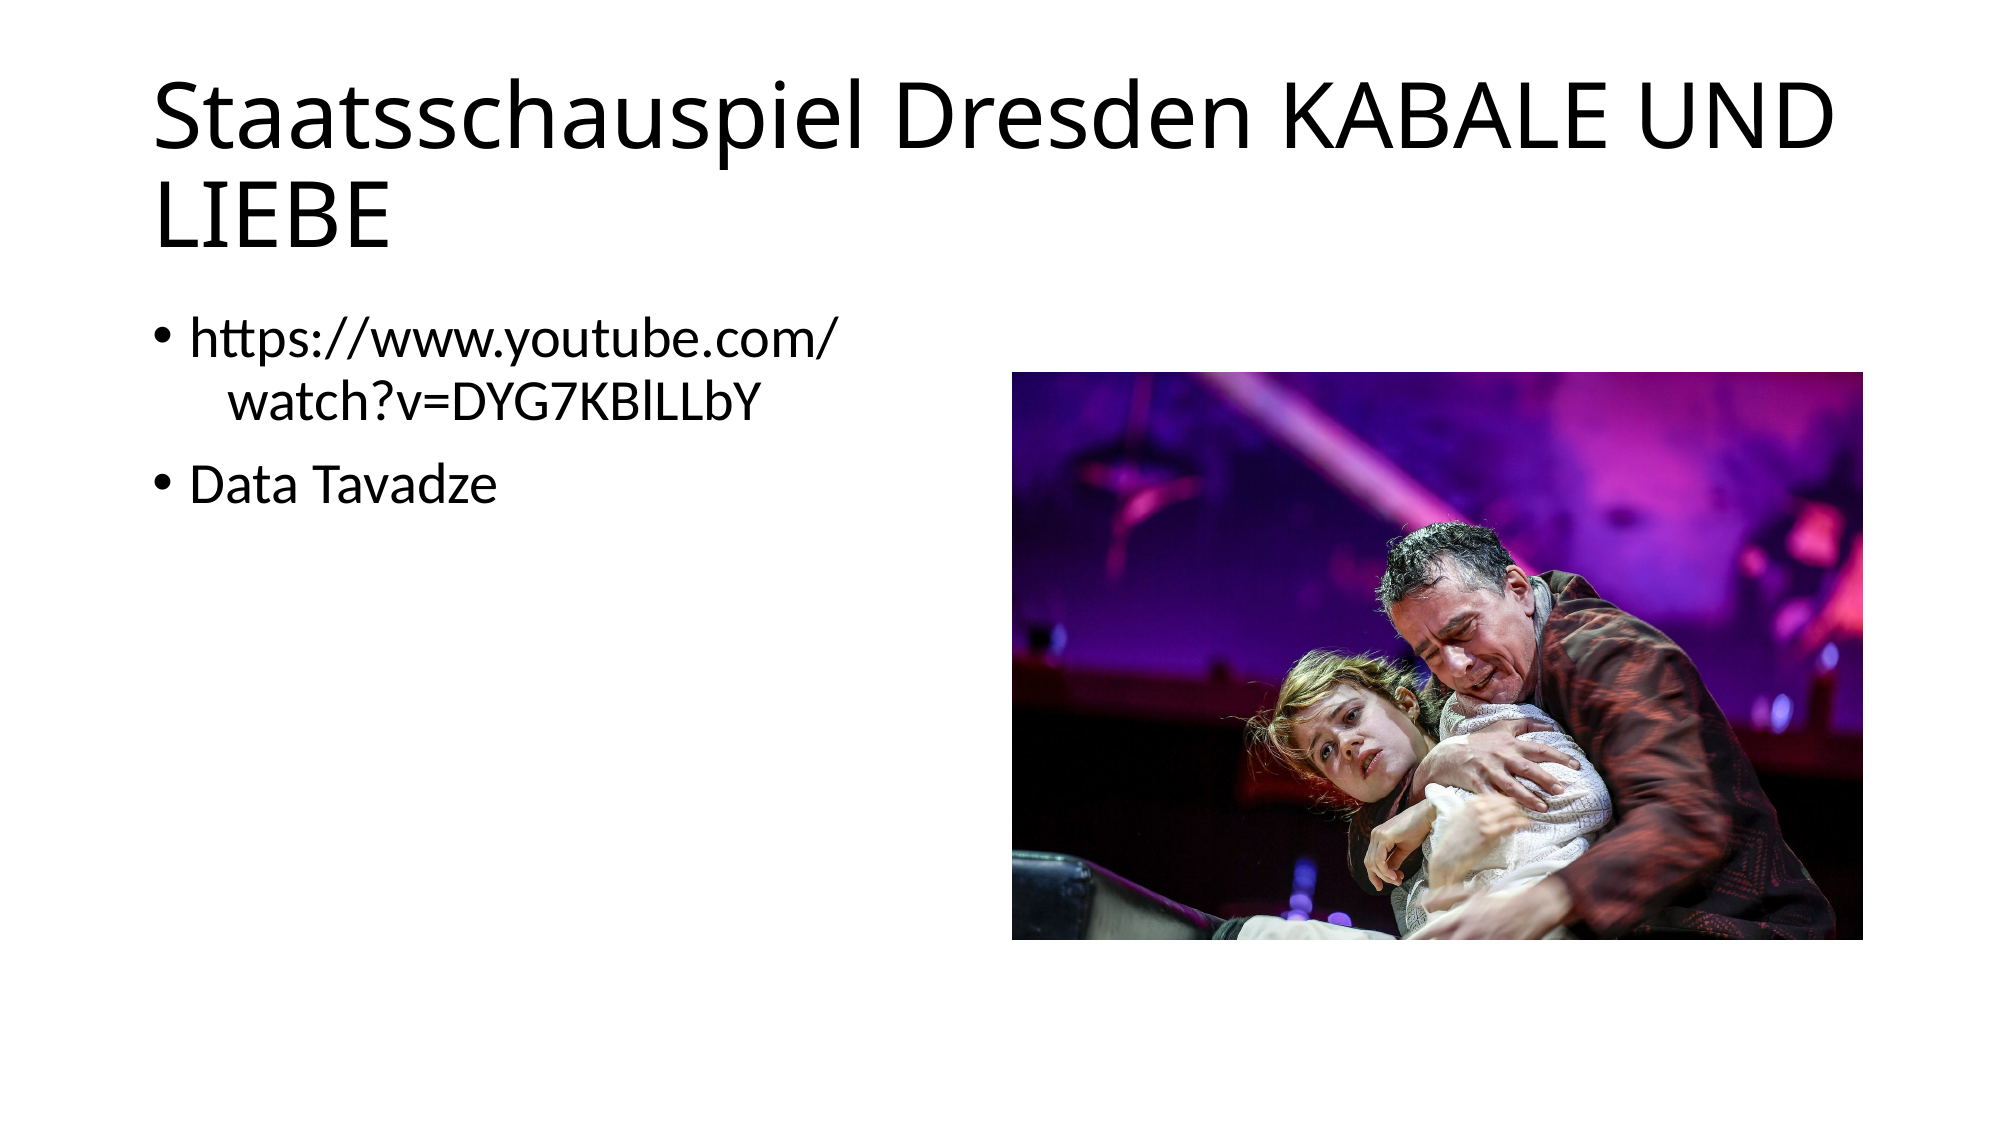

# Staatsschauspiel Dresden KABALE UND LIEBE
https://www.youtube.com/watch?v=DYG7KBlLLbY
Data Tavadze